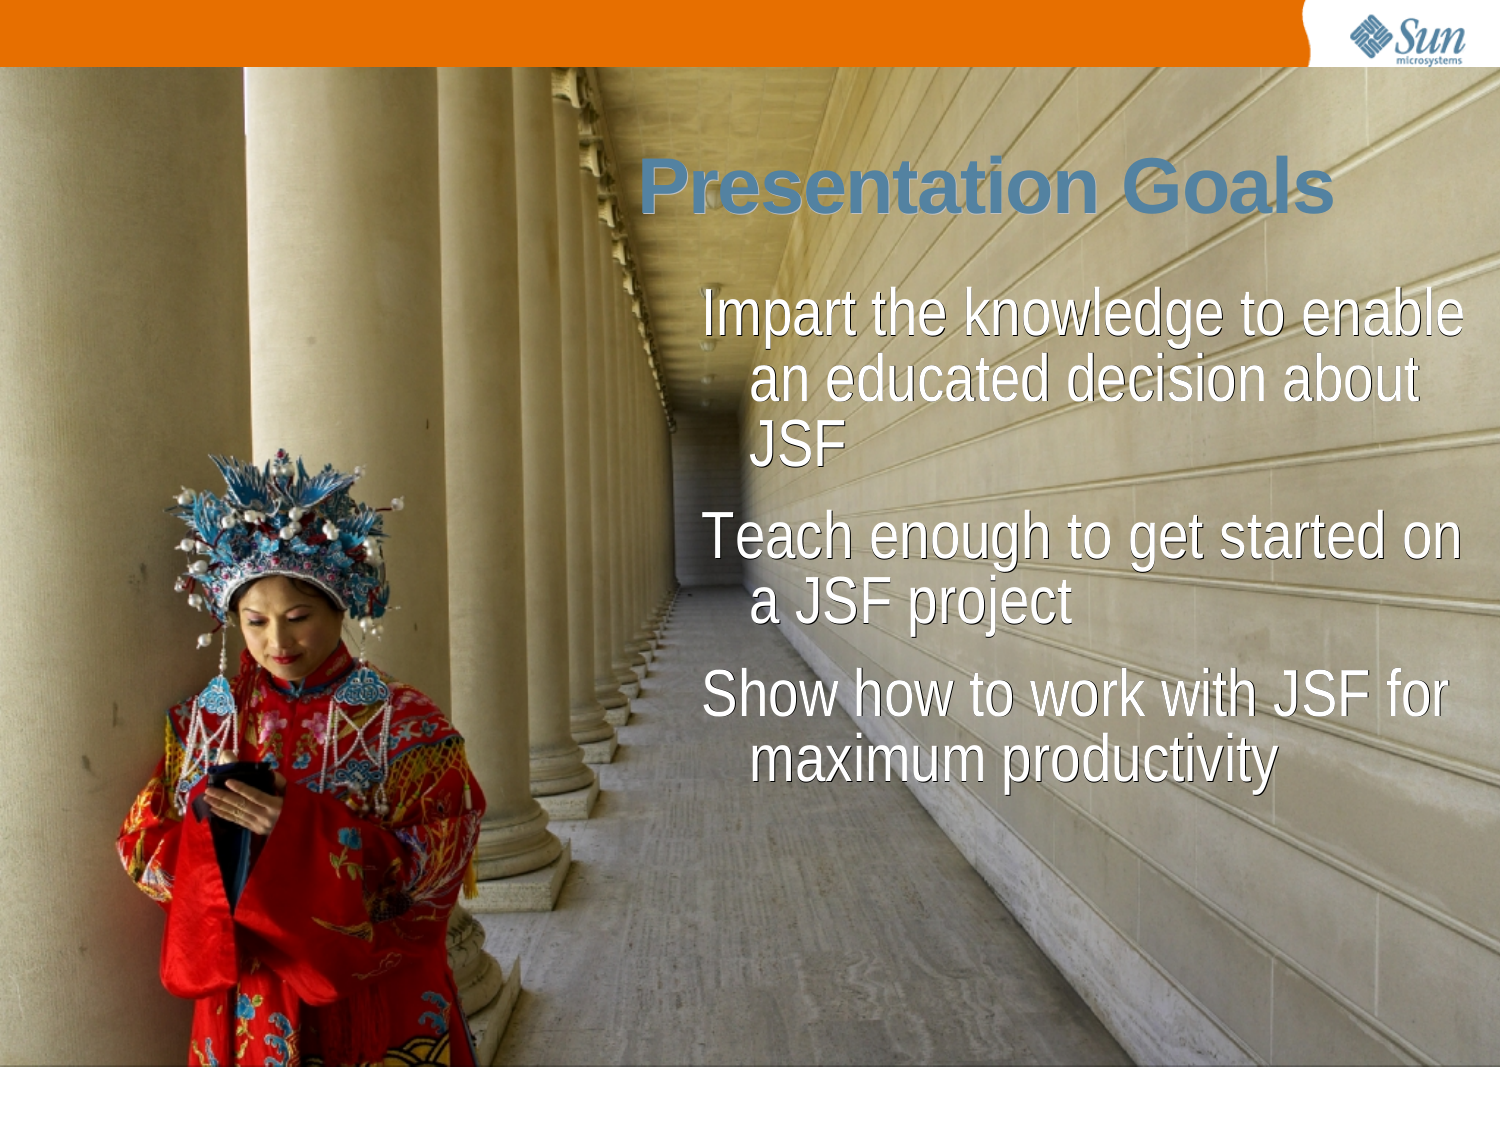

# Presentation Goals
Impart the knowledge to enable an educated decision about JSF
Teach enough to get started on a JSF project
Show how to work with JSF for maximum productivity
2